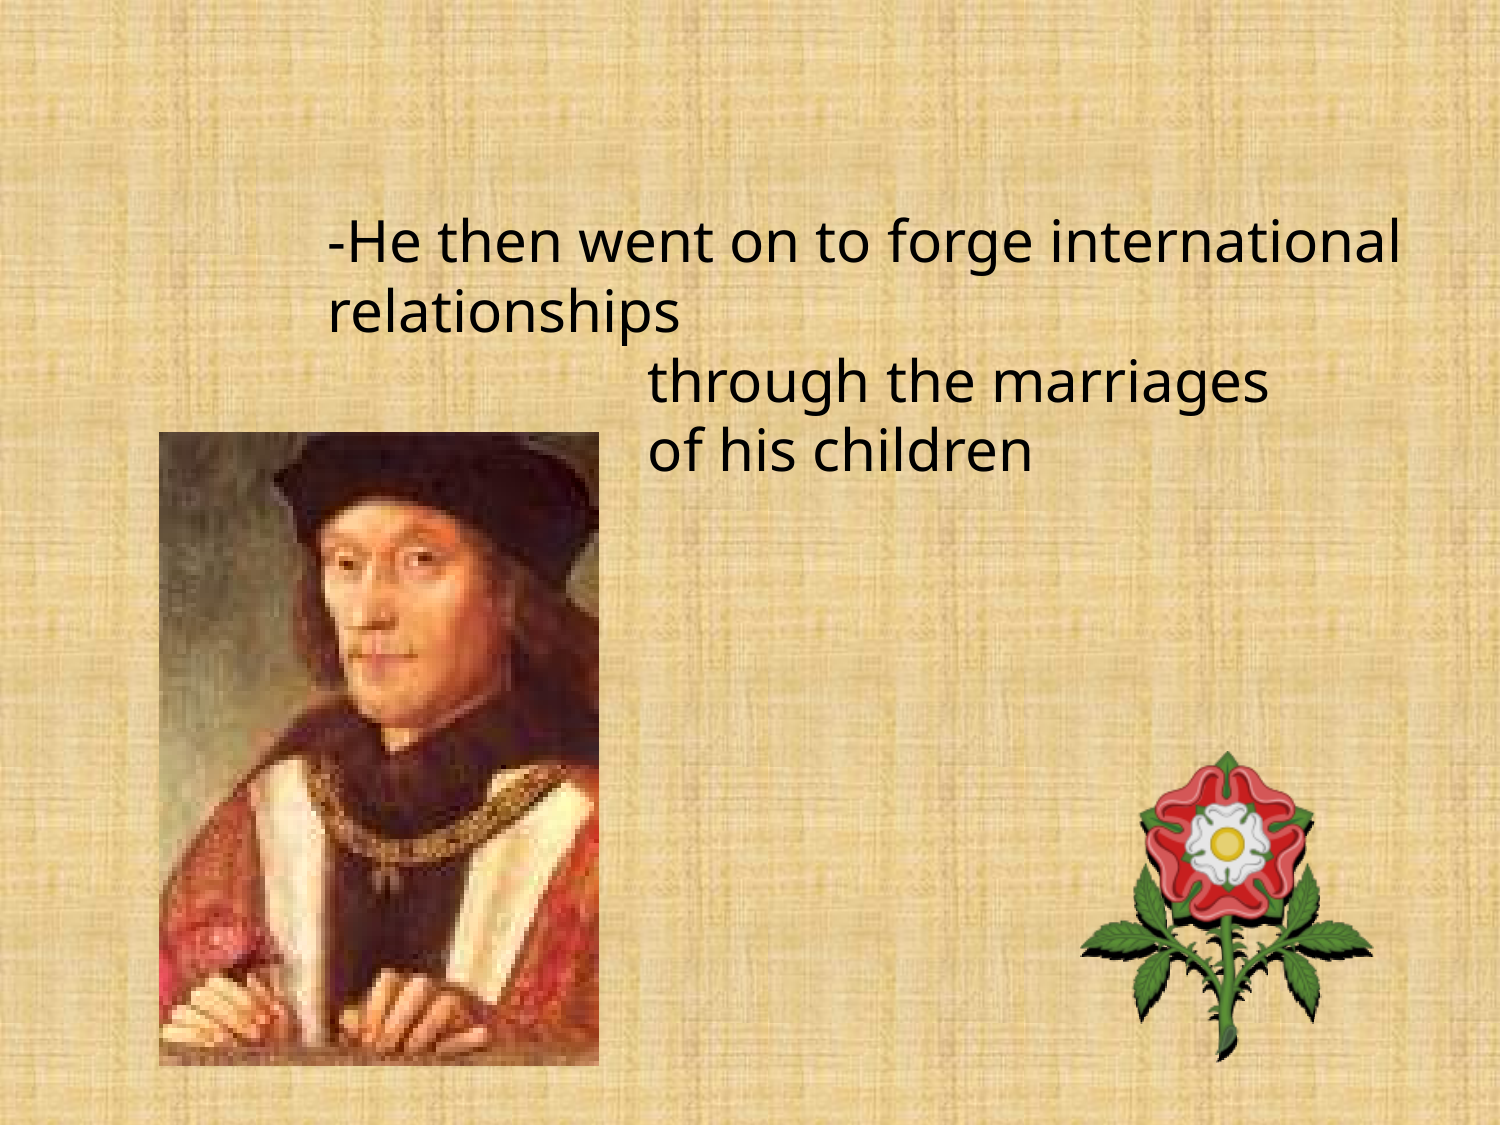

-He then went on to forge international relationships
 through the marriages
 of his children